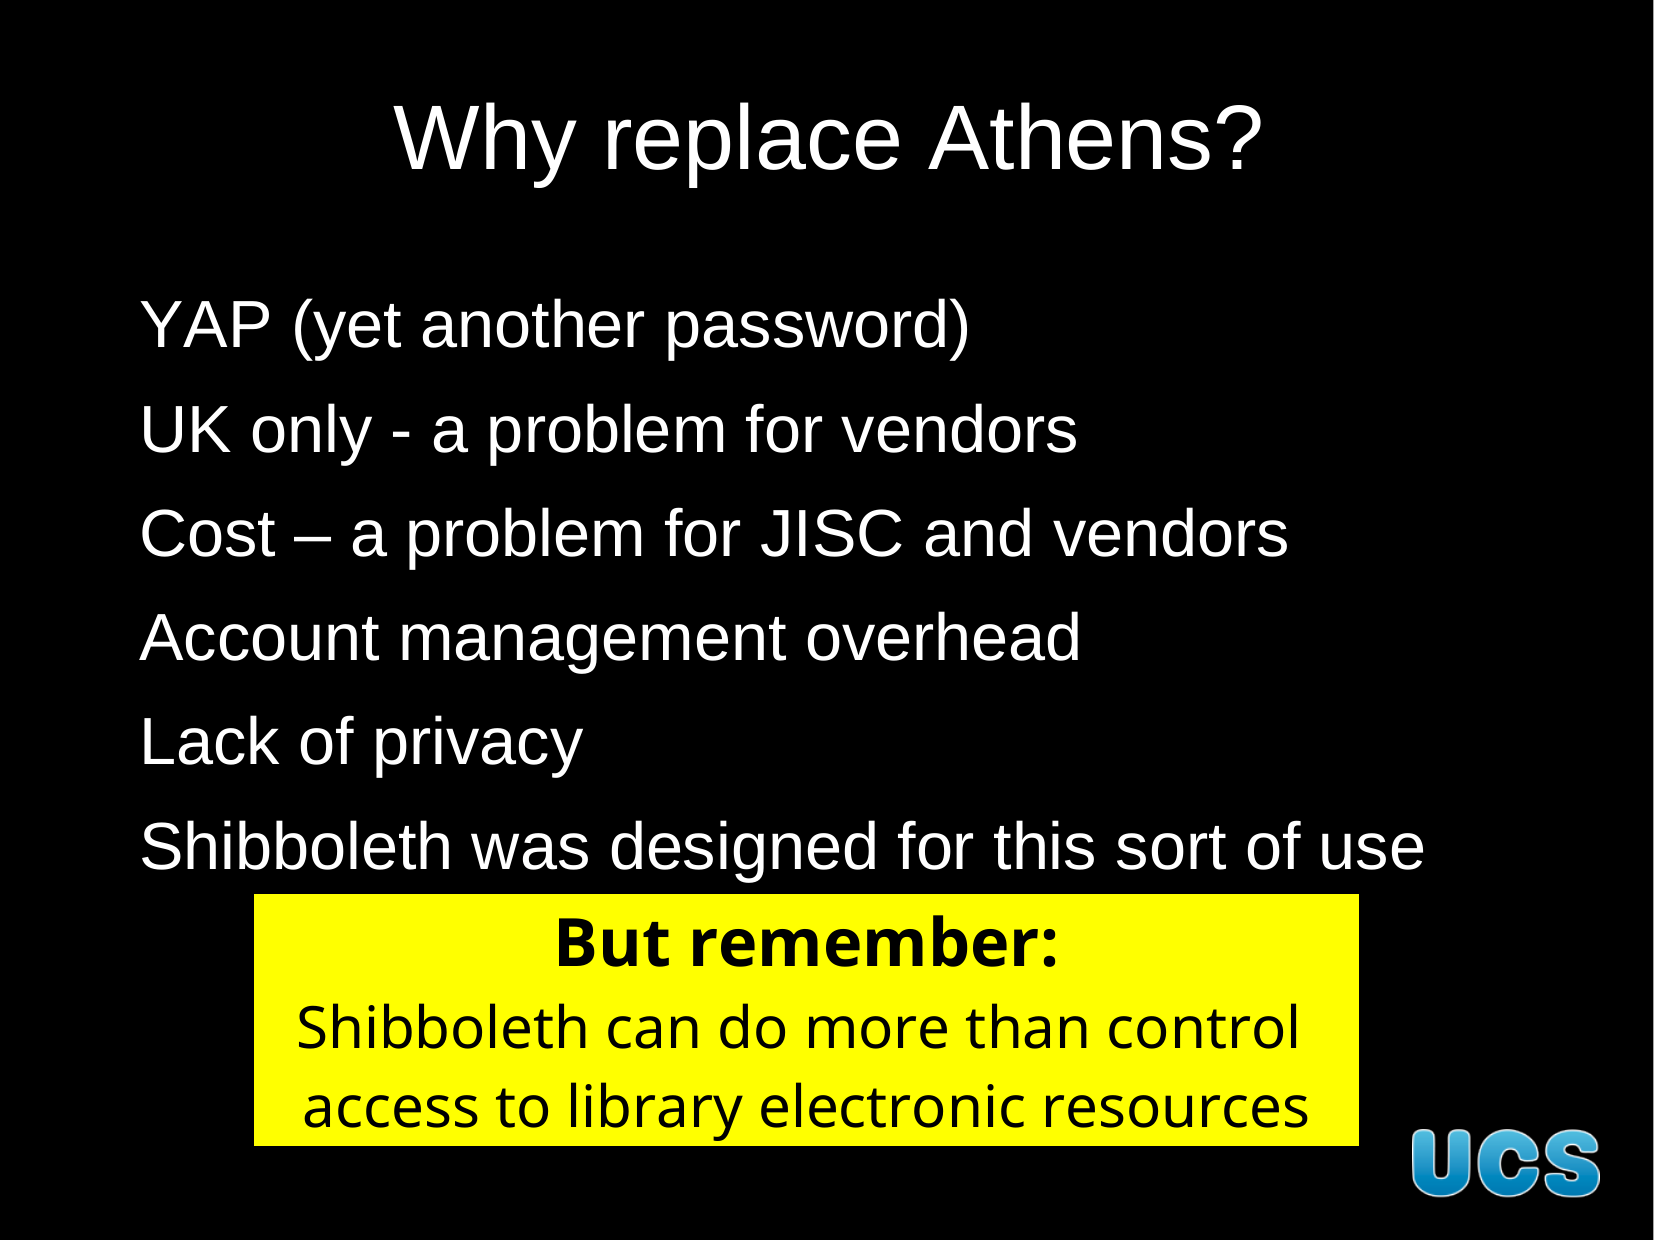

# Why replace Athens?
YAP (yet another password)
UK only - a problem for vendors
Cost – a problem for JISC and vendors
Account management overhead
Lack of privacy
Shibboleth was designed for this sort of use
But remember:
Shibboleth can do more than control
access to library electronic resources